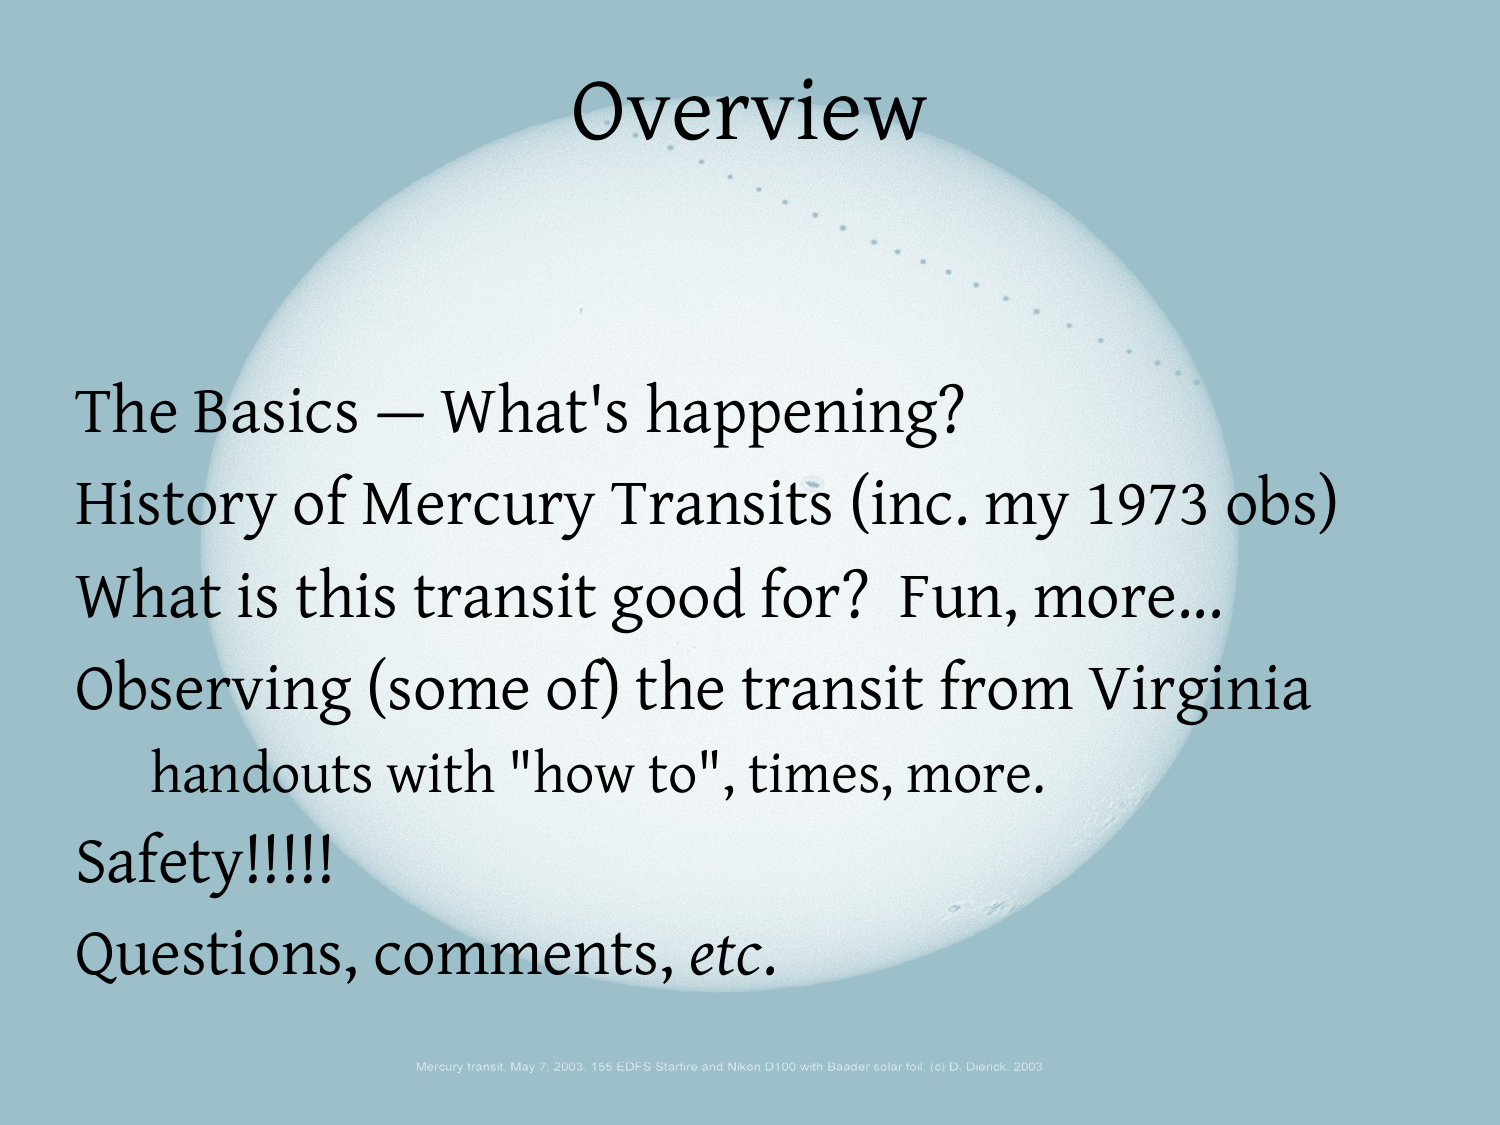

# Overview
The Basics — What's happening?
History of Mercury Transits (inc. my 1973 obs)
What is this transit good for? Fun, more...
Observing (some of) the transit from Virginia
handouts with "how to", times, more.
Safety!!!!!
Questions, comments, etc.